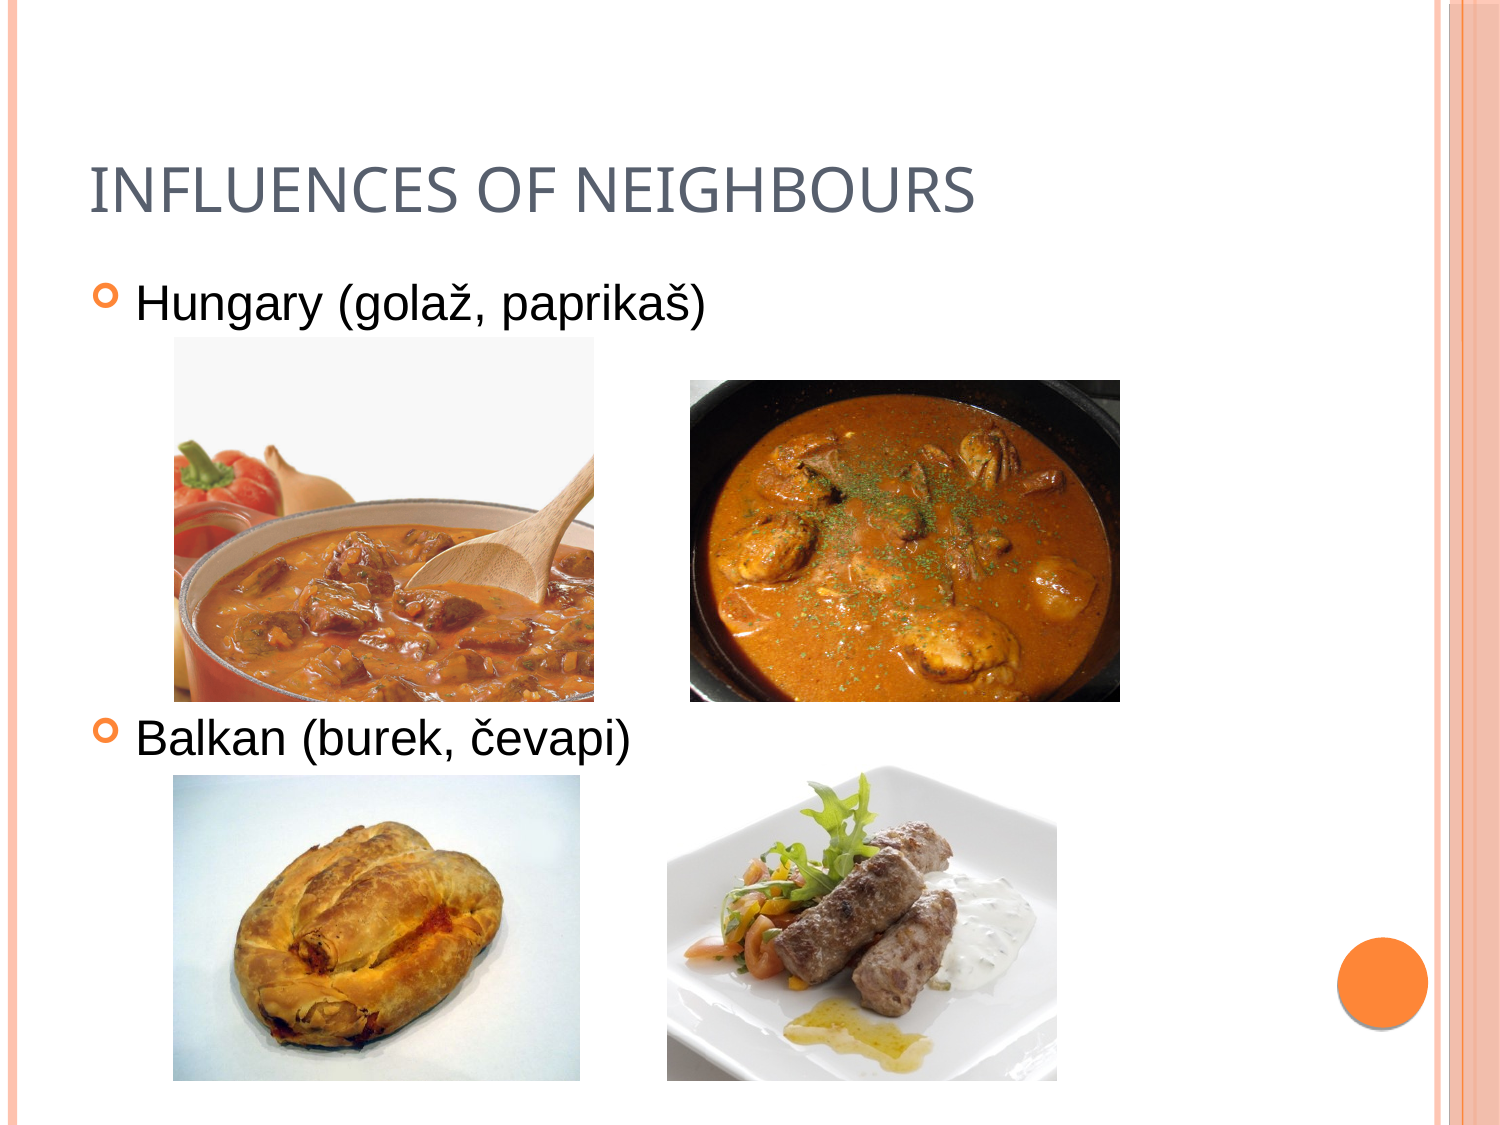

# INFLUENCES OF NEIGHBOURS
Hungary (golaž, paprikaš)
Balkan (burek, čevapi)